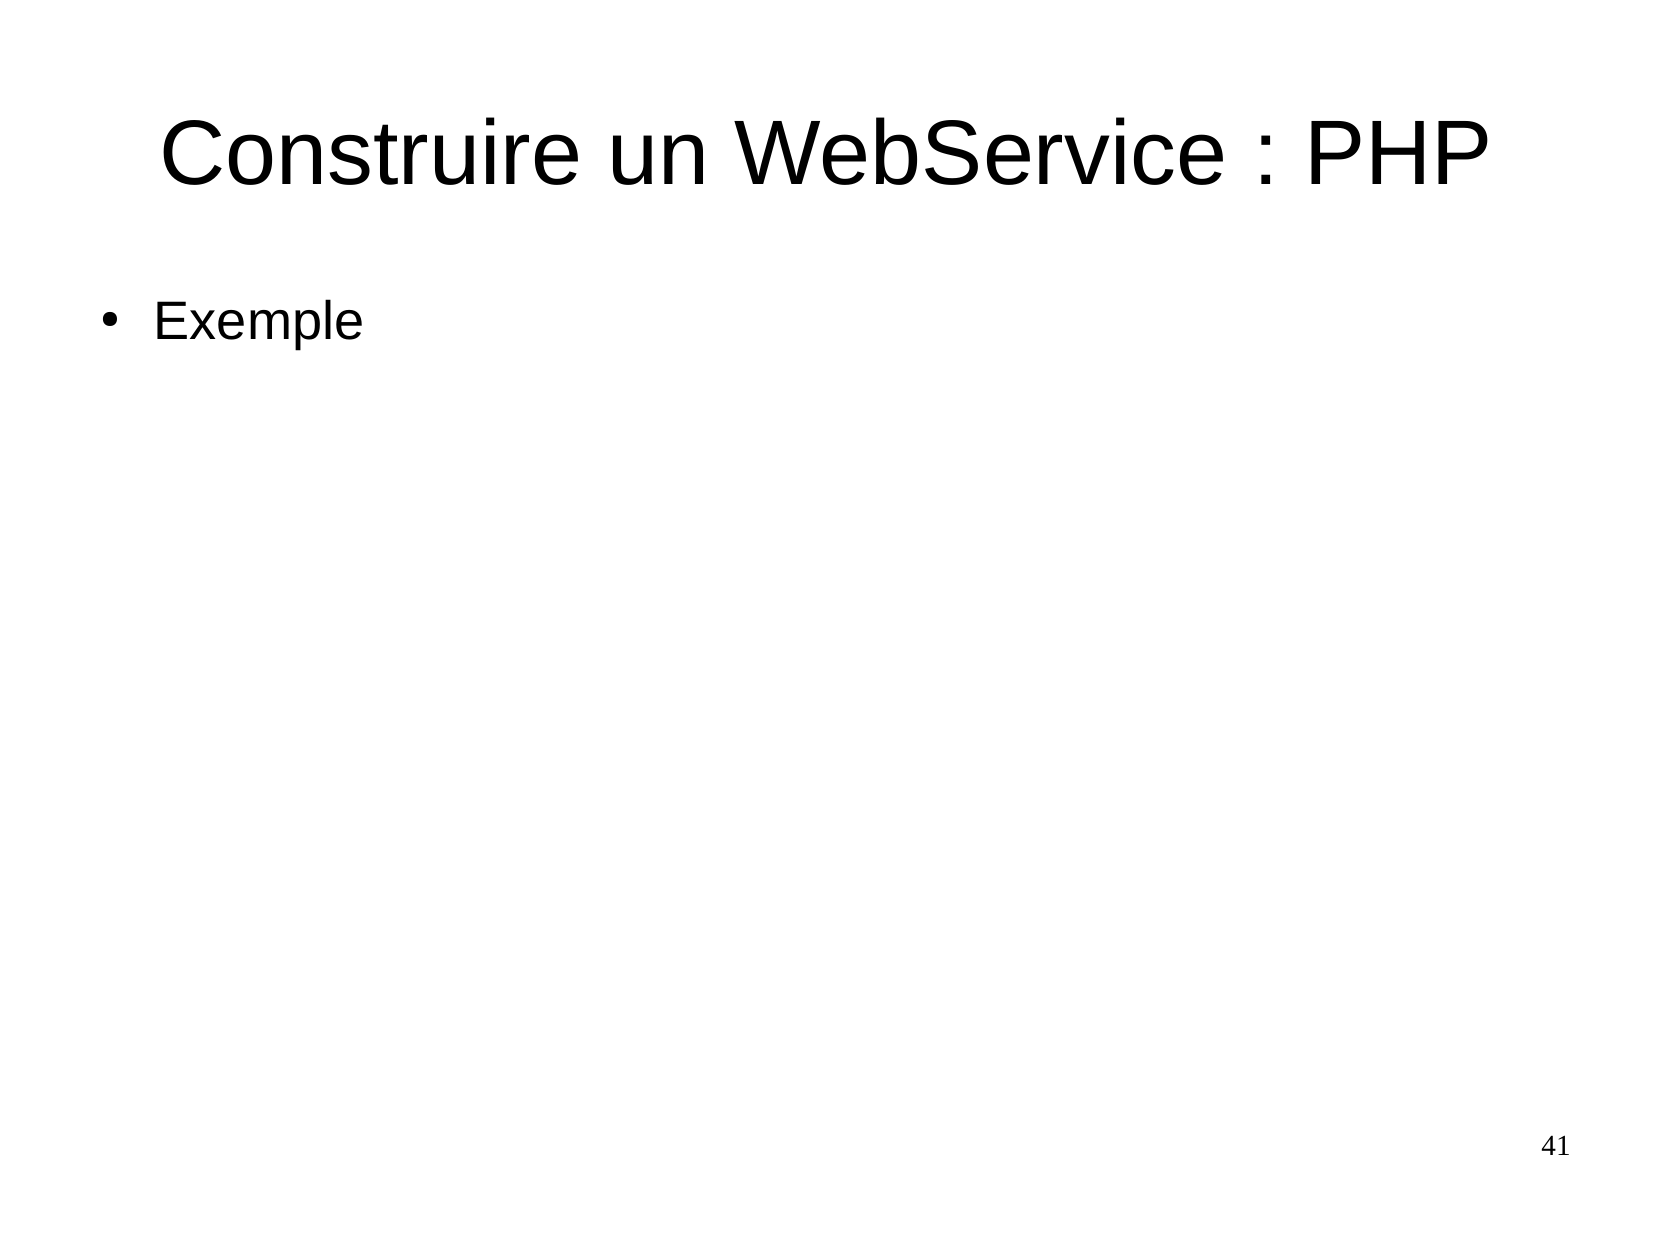

# Construire un WebService : PHP
Exemple
41